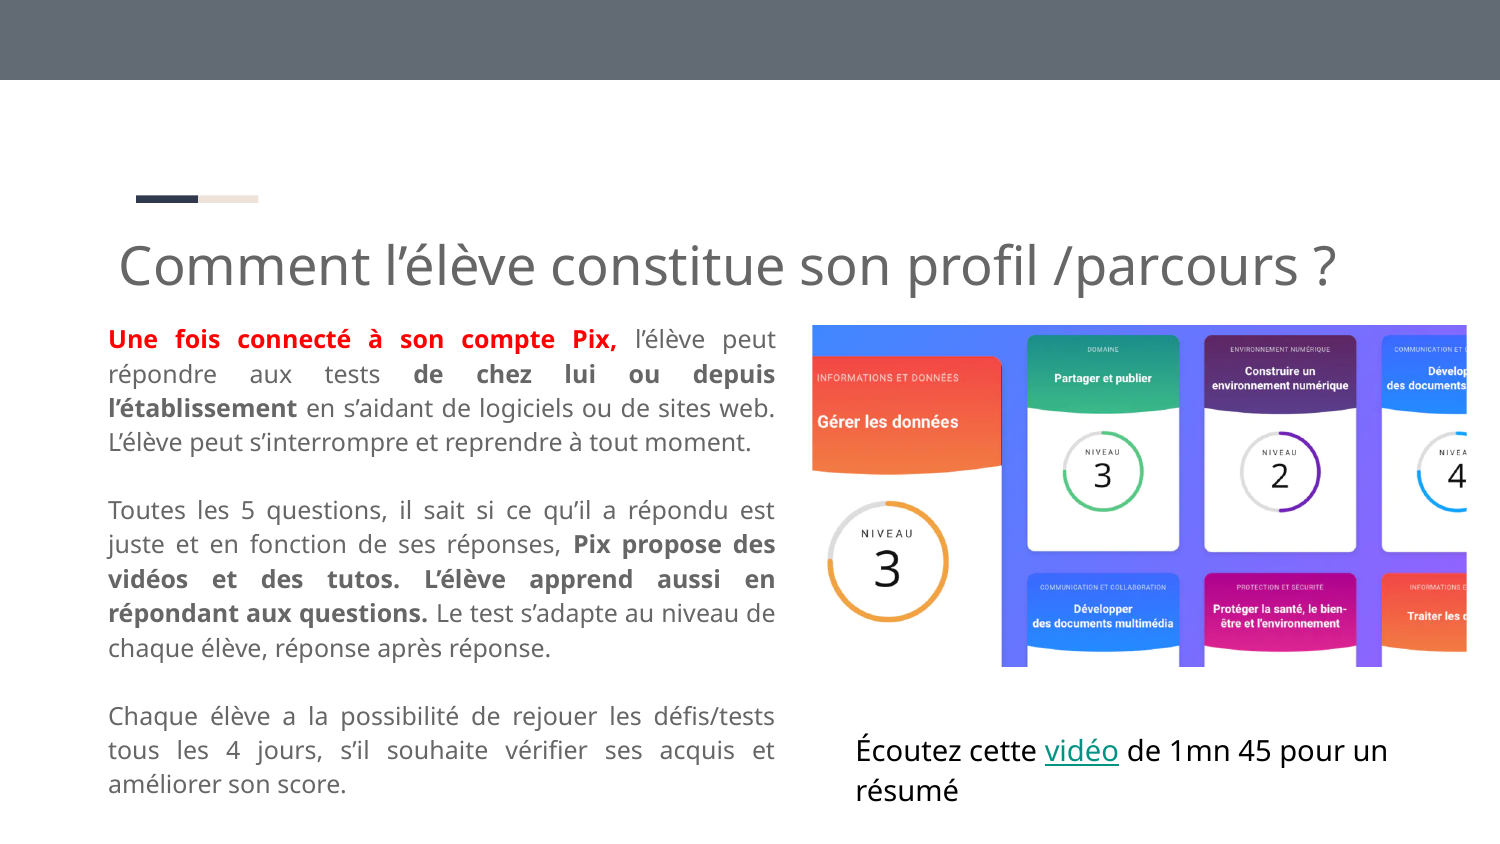

# Comment l’élève constitue son profil /parcours ?
Une fois connecté à son compte Pix, l’élève peut répondre aux tests de chez lui ou depuis l’établissement en s’aidant de logiciels ou de sites web. L’élève peut s’interrompre et reprendre à tout moment.
Toutes les 5 questions, il sait si ce qu’il a répondu est juste et en fonction de ses réponses, Pix propose des vidéos et des tutos. L’élève apprend aussi en répondant aux questions. Le test s’adapte au niveau de chaque élève, réponse après réponse.
Chaque élève a la possibilité de rejouer les défis/tests tous les 4 jours, s’il souhaite vérifier ses acquis et améliorer son score.
Écoutez cette vidéo de 1mn 45 pour un résumé